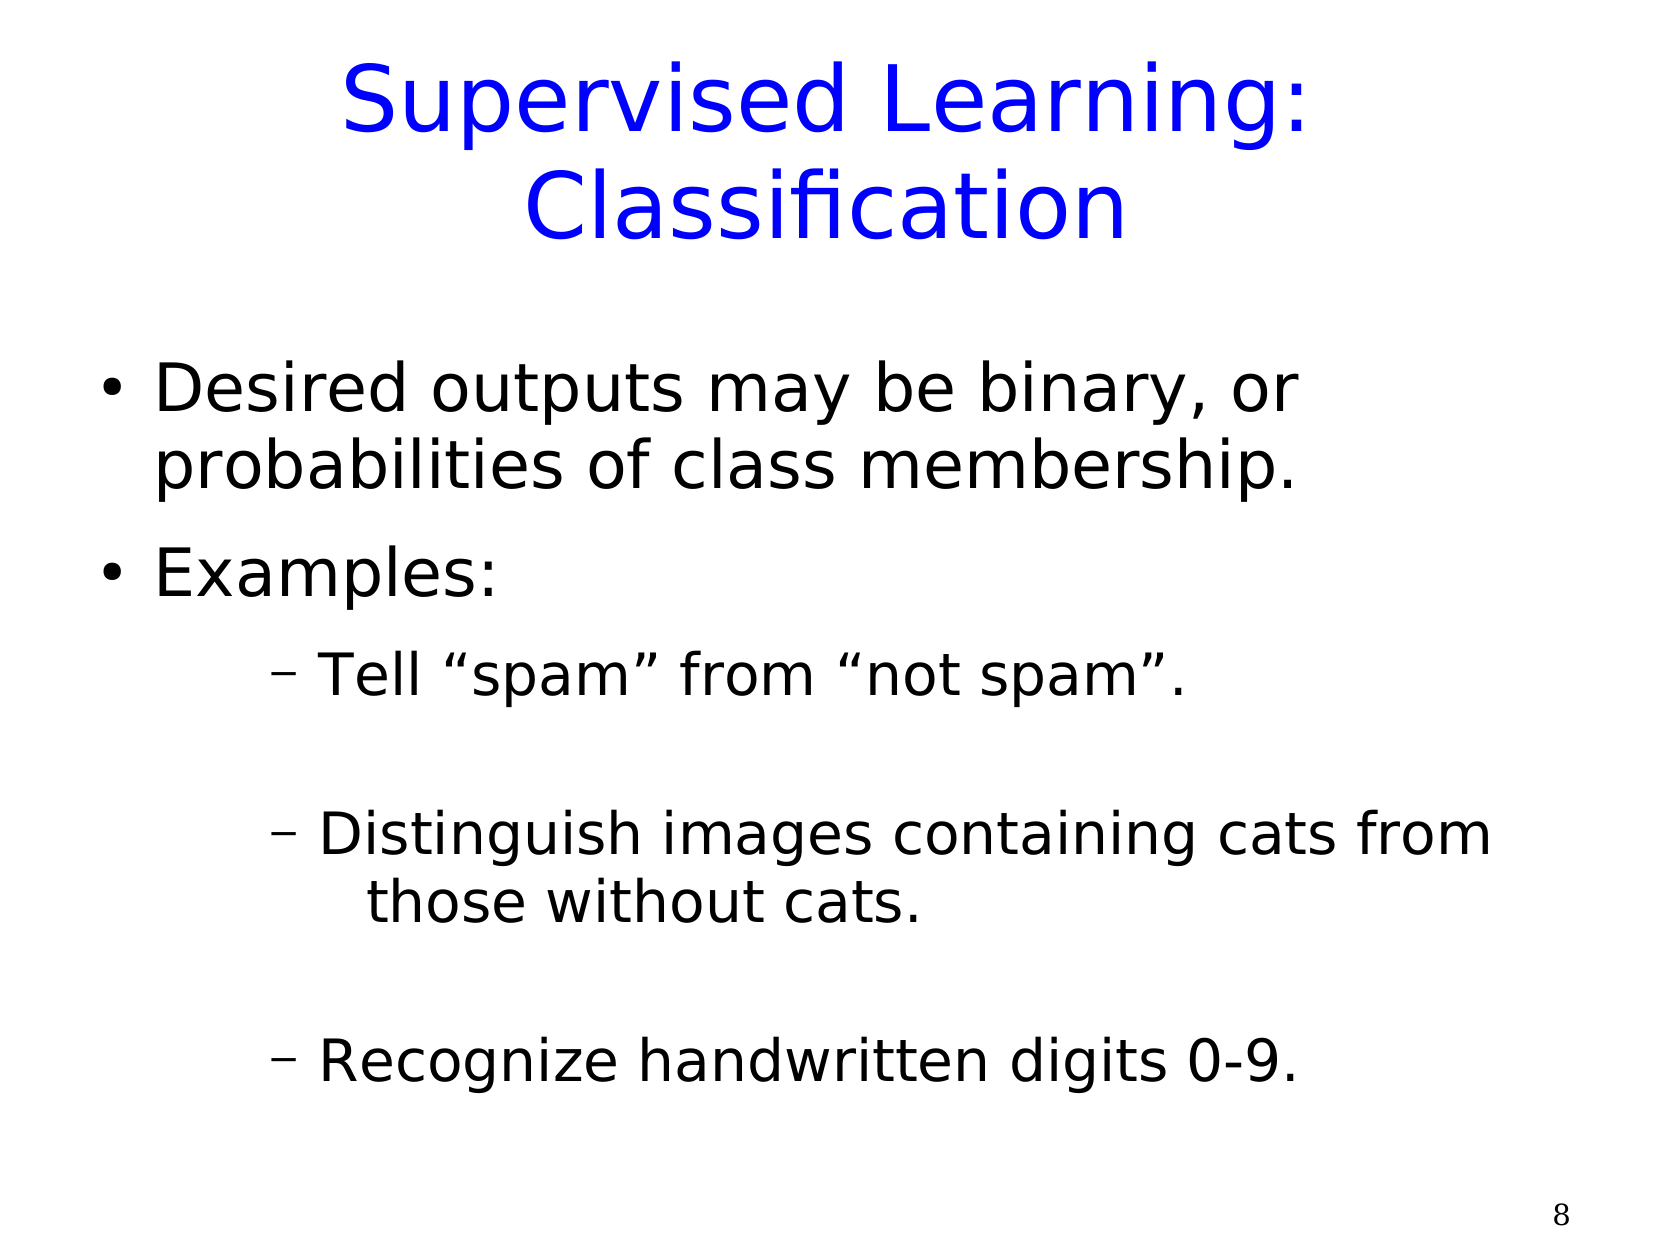

# Supervised Learning: Classification
Desired outputs may be binary, or probabilities of class membership.
Examples:
Tell “spam” from “not spam”.
Distinguish images containing cats from those without cats.
Recognize handwritten digits 0-9.
8